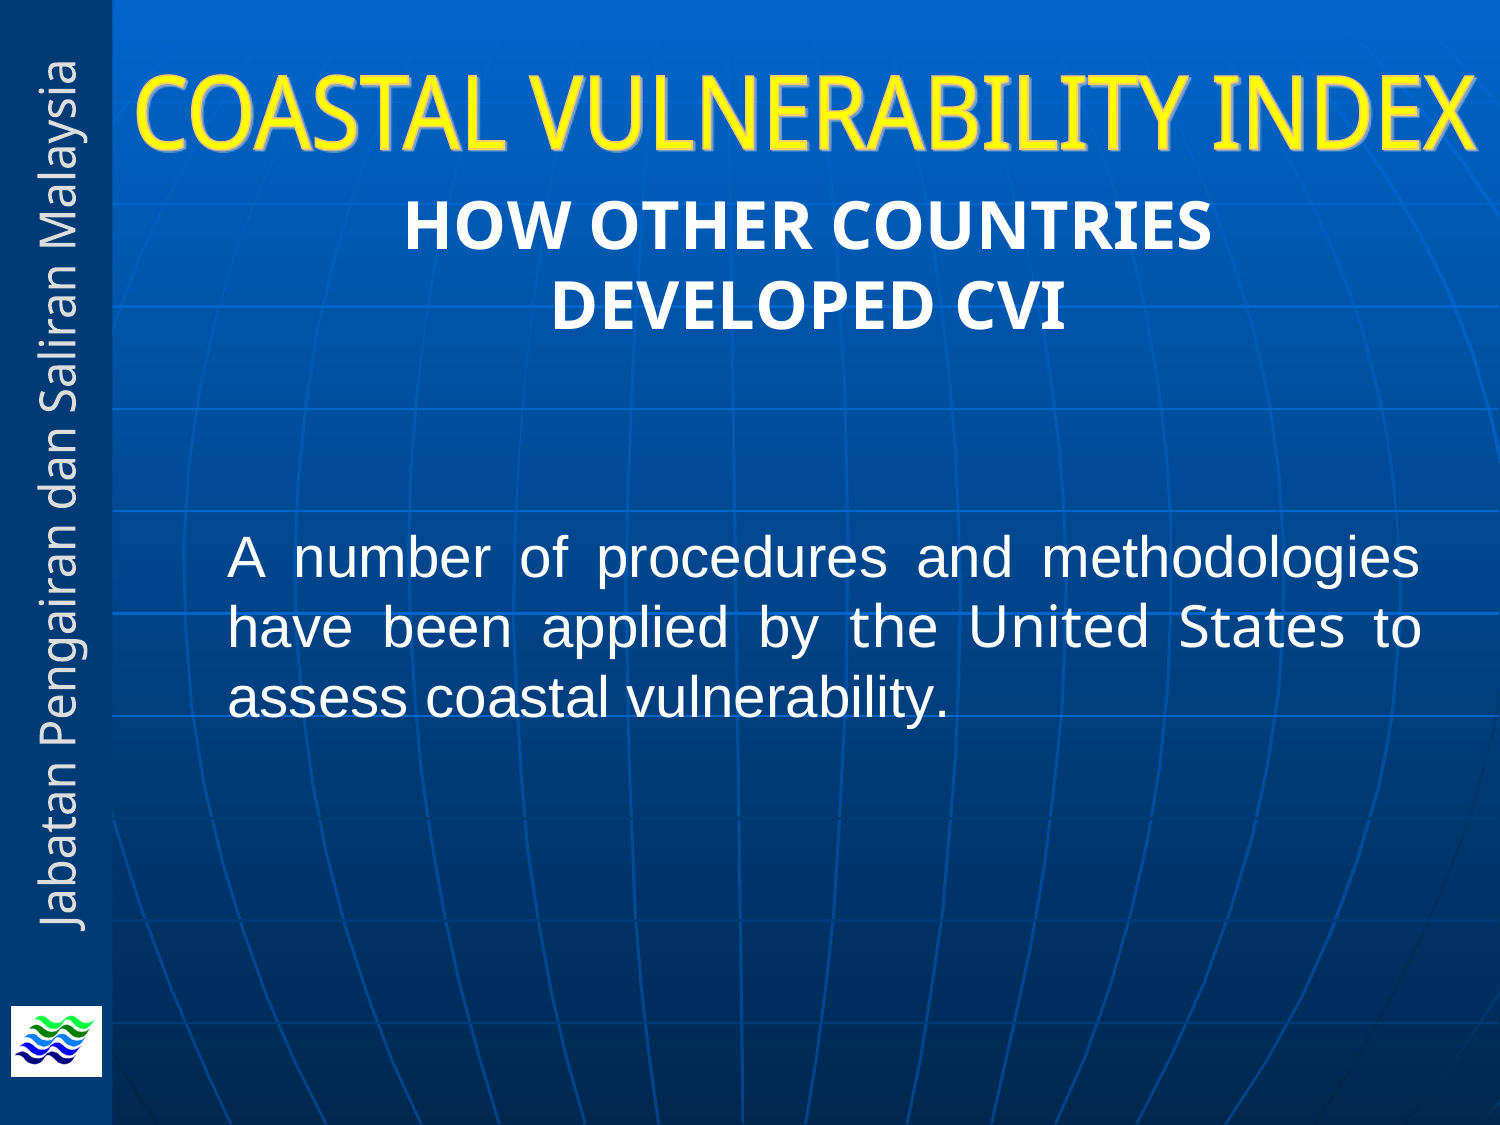

COASTAL VULNERABILITY INDEX
HOW OTHER COUNTRIES DEVELOPED CVI
Jabatan Pengairan dan Saliran Malaysia
A number of procedures and methodologies have been applied by the United States to assess coastal vulnerability.